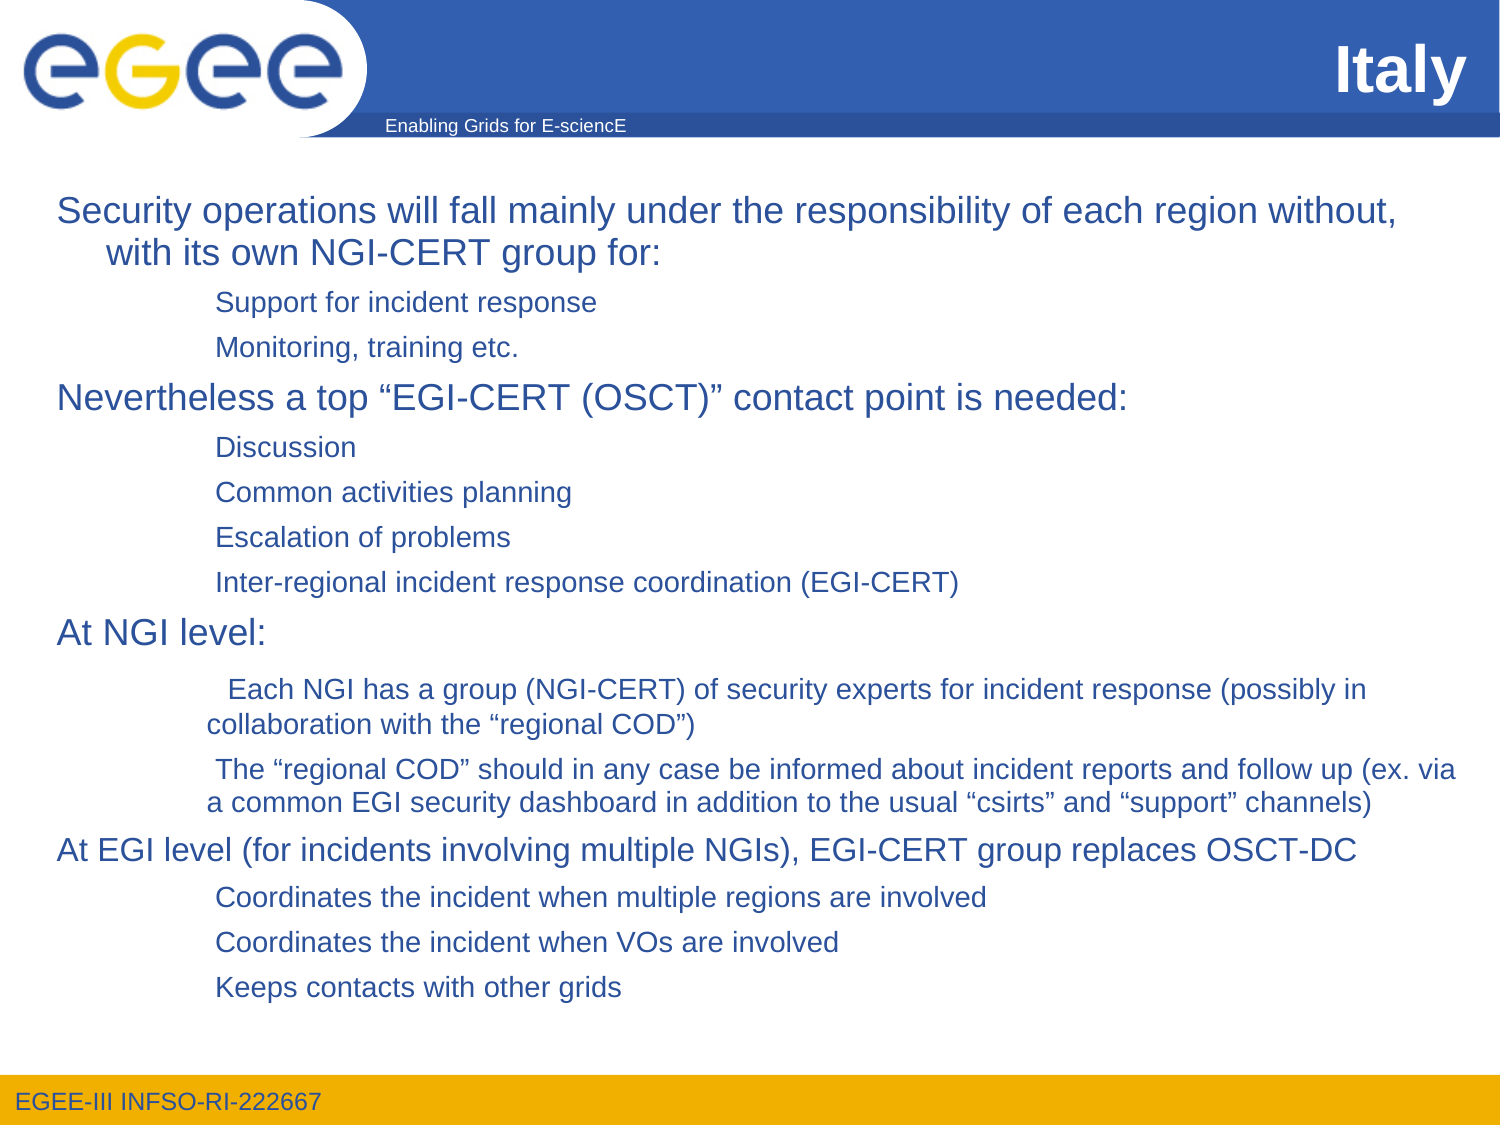

# Italy
Security operations will fall mainly under the responsibility of each region without, with its own NGI-CERT group for:
 Support for incident response
 Monitoring, training etc.
Nevertheless a top “EGI-CERT (OSCT)” contact point is needed:
 Discussion
 Common activities planning
 Escalation of problems
 Inter-regional incident response coordination (EGI-CERT)
At NGI level:
 Each NGI has a group (NGI-CERT) of security experts for incident response (possibly in collaboration with the “regional COD”)
 The “regional COD” should in any case be informed about incident reports and follow up (ex. via a common EGI security dashboard in addition to the usual “csirts” and “support” channels)
At EGI level (for incidents involving multiple NGIs), EGI-CERT group replaces OSCT-DC
 Coordinates the incident when multiple regions are involved
 Coordinates the incident when VOs are involved
 Keeps contacts with other grids